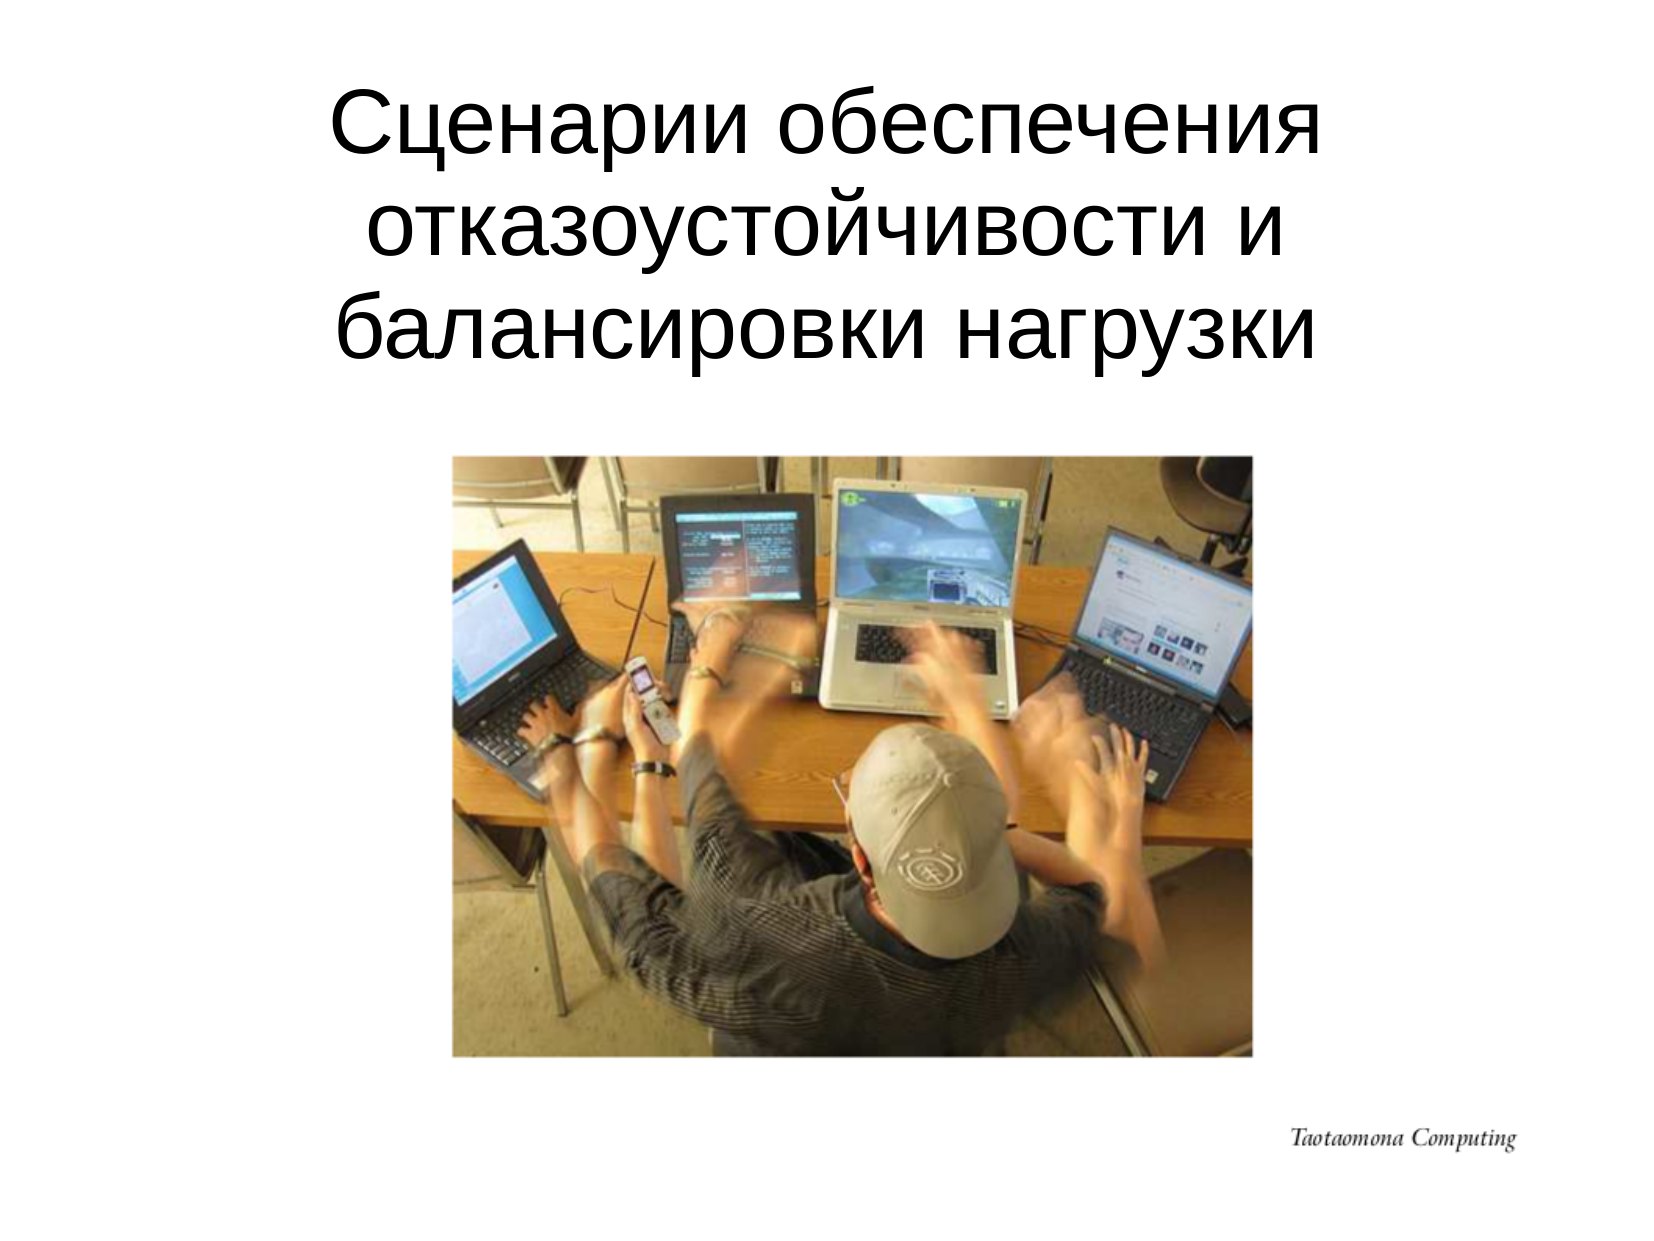

# Сценарии обеспечения отказоустойчивости и балансировки нагрузки